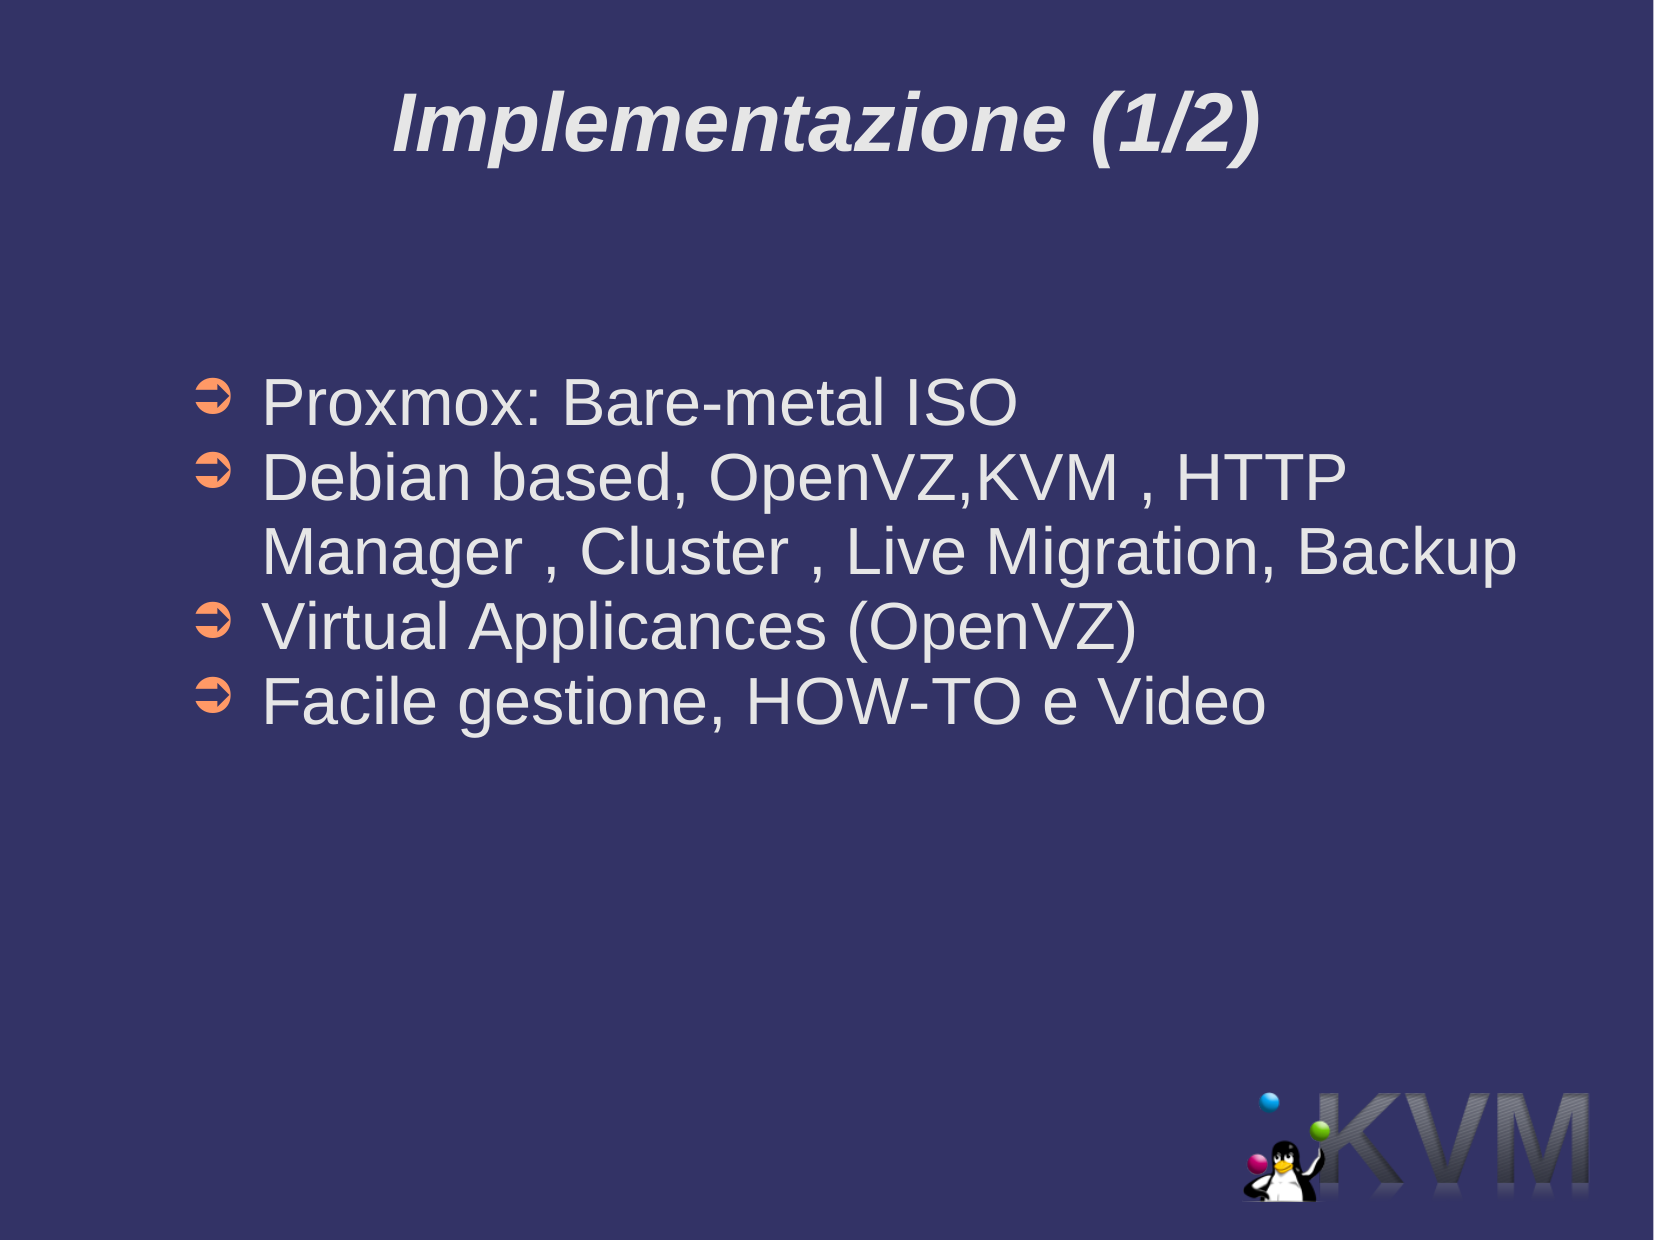

# Implementazione (1/2)
Proxmox: Bare-metal ISO
Debian based, OpenVZ,KVM , HTTP Manager , Cluster , Live Migration, Backup
Virtual Applicances (OpenVZ)
Facile gestione, HOW-TO e Video